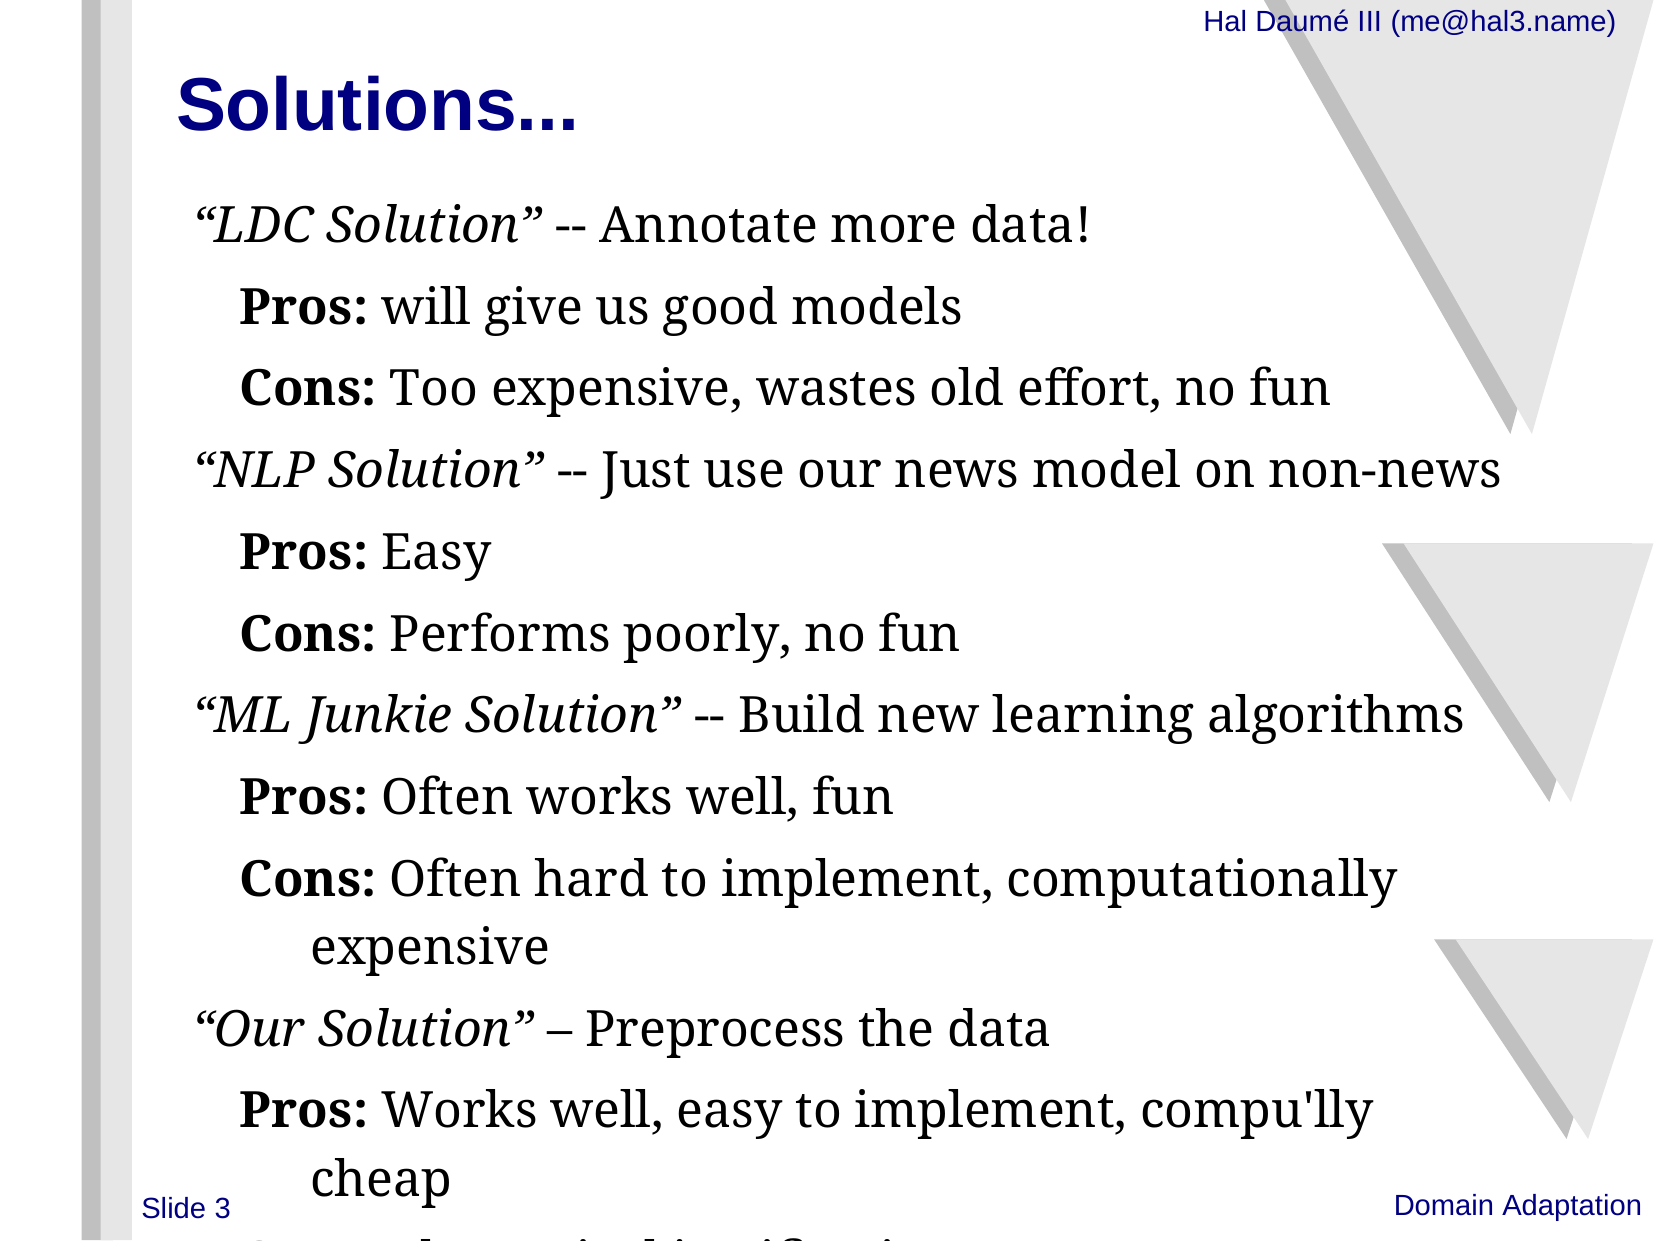

# Solutions...
“LDC Solution” -- Annotate more data!
Pros: will give us good models
Cons: Too expensive, wastes old effort, no fun
“NLP Solution” -- Just use our news model on non-news
Pros: Easy
Cons: Performs poorly, no fun
“ML Junkie Solution” -- Build new learning algorithms
Pros: Often works well, fun
Cons: Often hard to implement, computationally expensive
“Our Solution” – Preprocess the data
Pros: Works well, easy to implement, compu'lly cheap
Cons: Theoretical justification